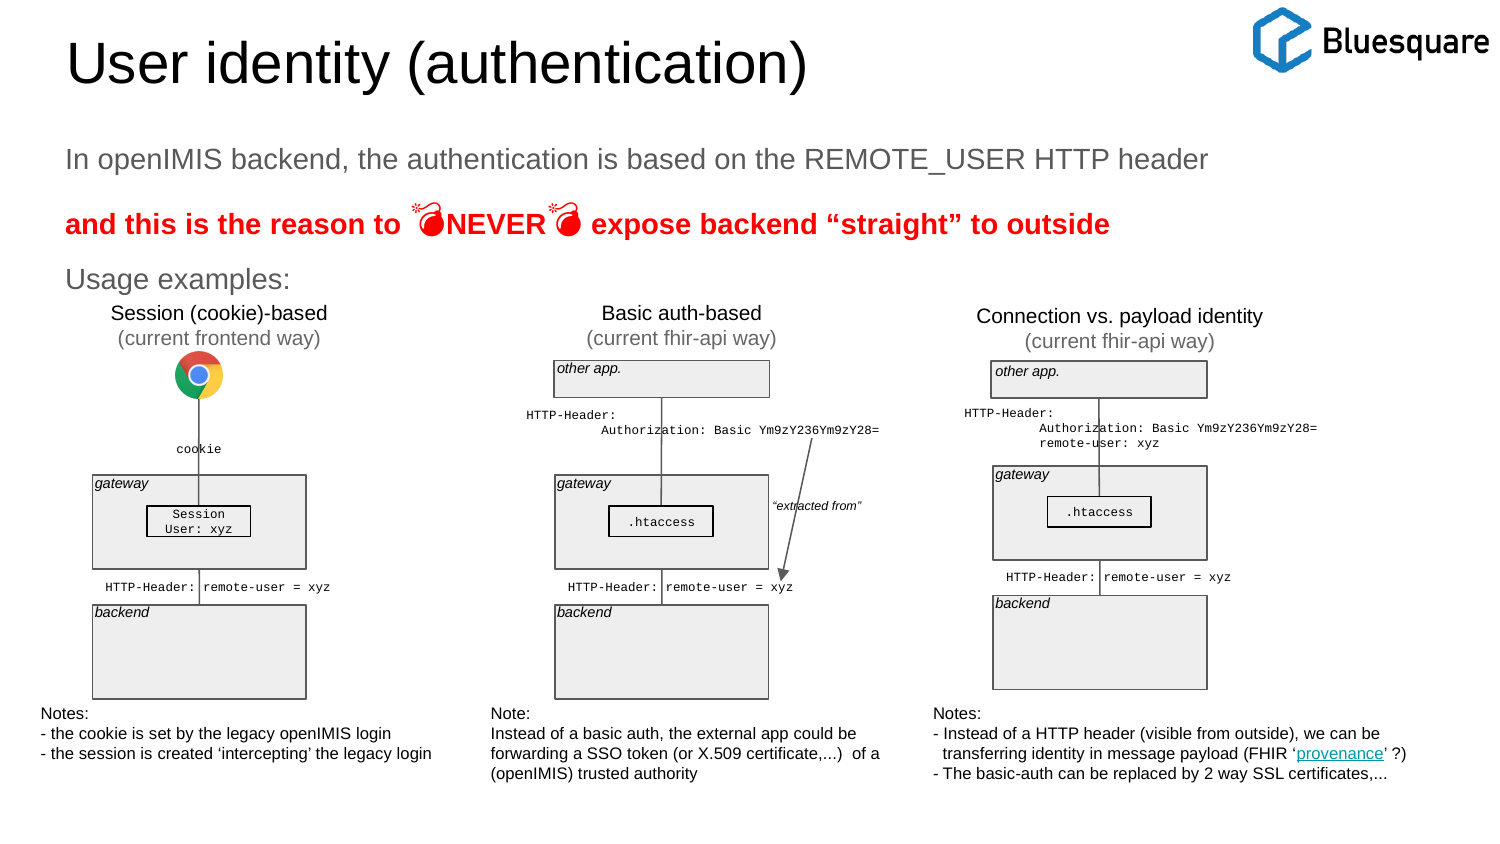

# User identity (authentication)
In openIMIS backend, the authentication is based on the REMOTE_USER HTTP header
and this is the reason to 💣NEVER💣 expose backend “straight” to outside
Usage examples:
Session (cookie)-based
(current frontend way)
Basic auth-based
(current fhir-api way)
Connection vs. payload identity
(current fhir-api way)
other app.
other app.
HTTP-Header:
Authorization: Basic Ym9zY236Ym9zY28=
remote-user: xyz
HTTP-Header:
Authorization: Basic Ym9zY236Ym9zY28=
cookie
gateway
gateway
gateway
“extracted from”
.htaccess
Session
User: xyz
.htaccess
HTTP-Header: remote-user = xyz
HTTP-Header: remote-user = xyz
HTTP-Header: remote-user = xyz
backend
backend
backend
Notes:
- the cookie is set by the legacy openIMIS login
- the session is created ‘intercepting’ the legacy login
Note:
Instead of a basic auth, the external app could be forwarding a SSO token (or X.509 certificate,...) of a (openIMIS) trusted authority
Notes:
- Instead of a HTTP header (visible from outside), we can be
 transferring identity in message payload (FHIR ‘provenance’ ?)
- The basic-auth can be replaced by 2 way SSL certificates,...